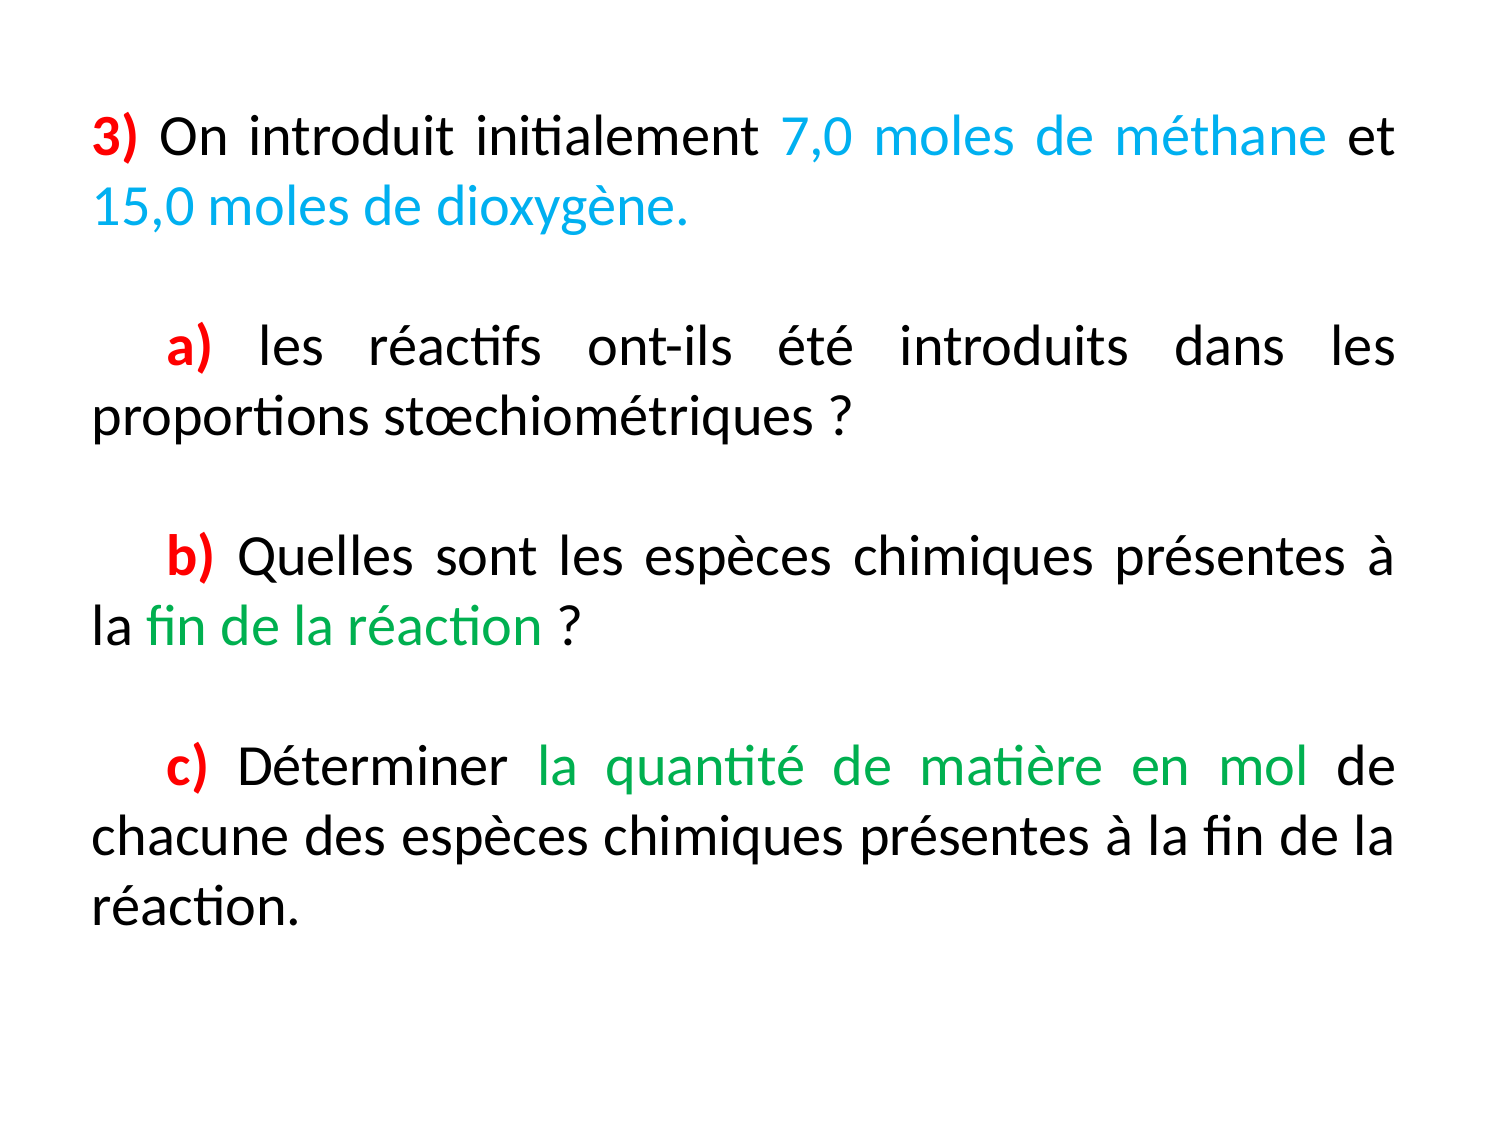

3) On introduit initialement 7,0 moles de méthane et 15,0 moles de dioxygène.
	a) les réactifs ont-ils été introduits dans les proportions stœchiométriques ?
	b) Quelles sont les espèces chimiques présentes à la fin de la réaction ?
	c) Déterminer la quantité de matière en mol de chacune des espèces chimiques présentes à la fin de la réaction.